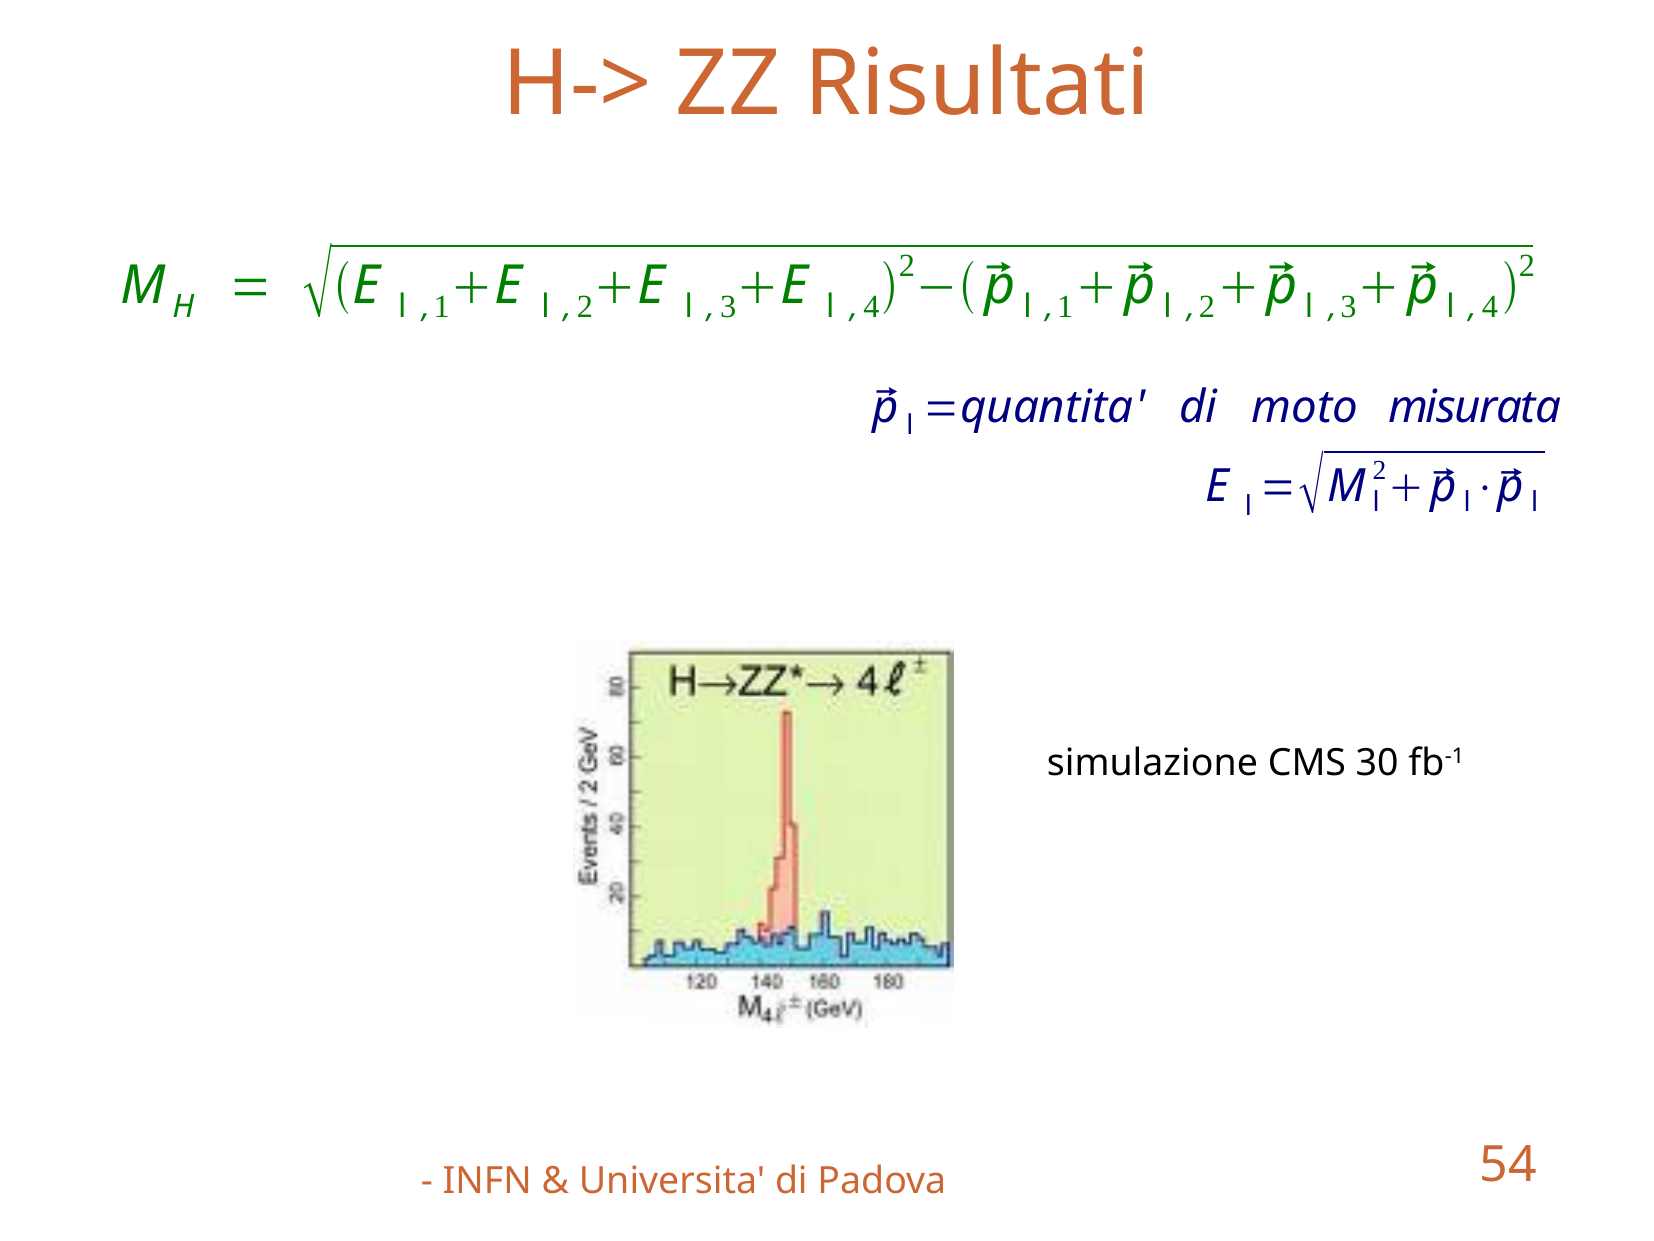

# H-> ZZ Risultati
simulazione CMS 30 fb-1
54